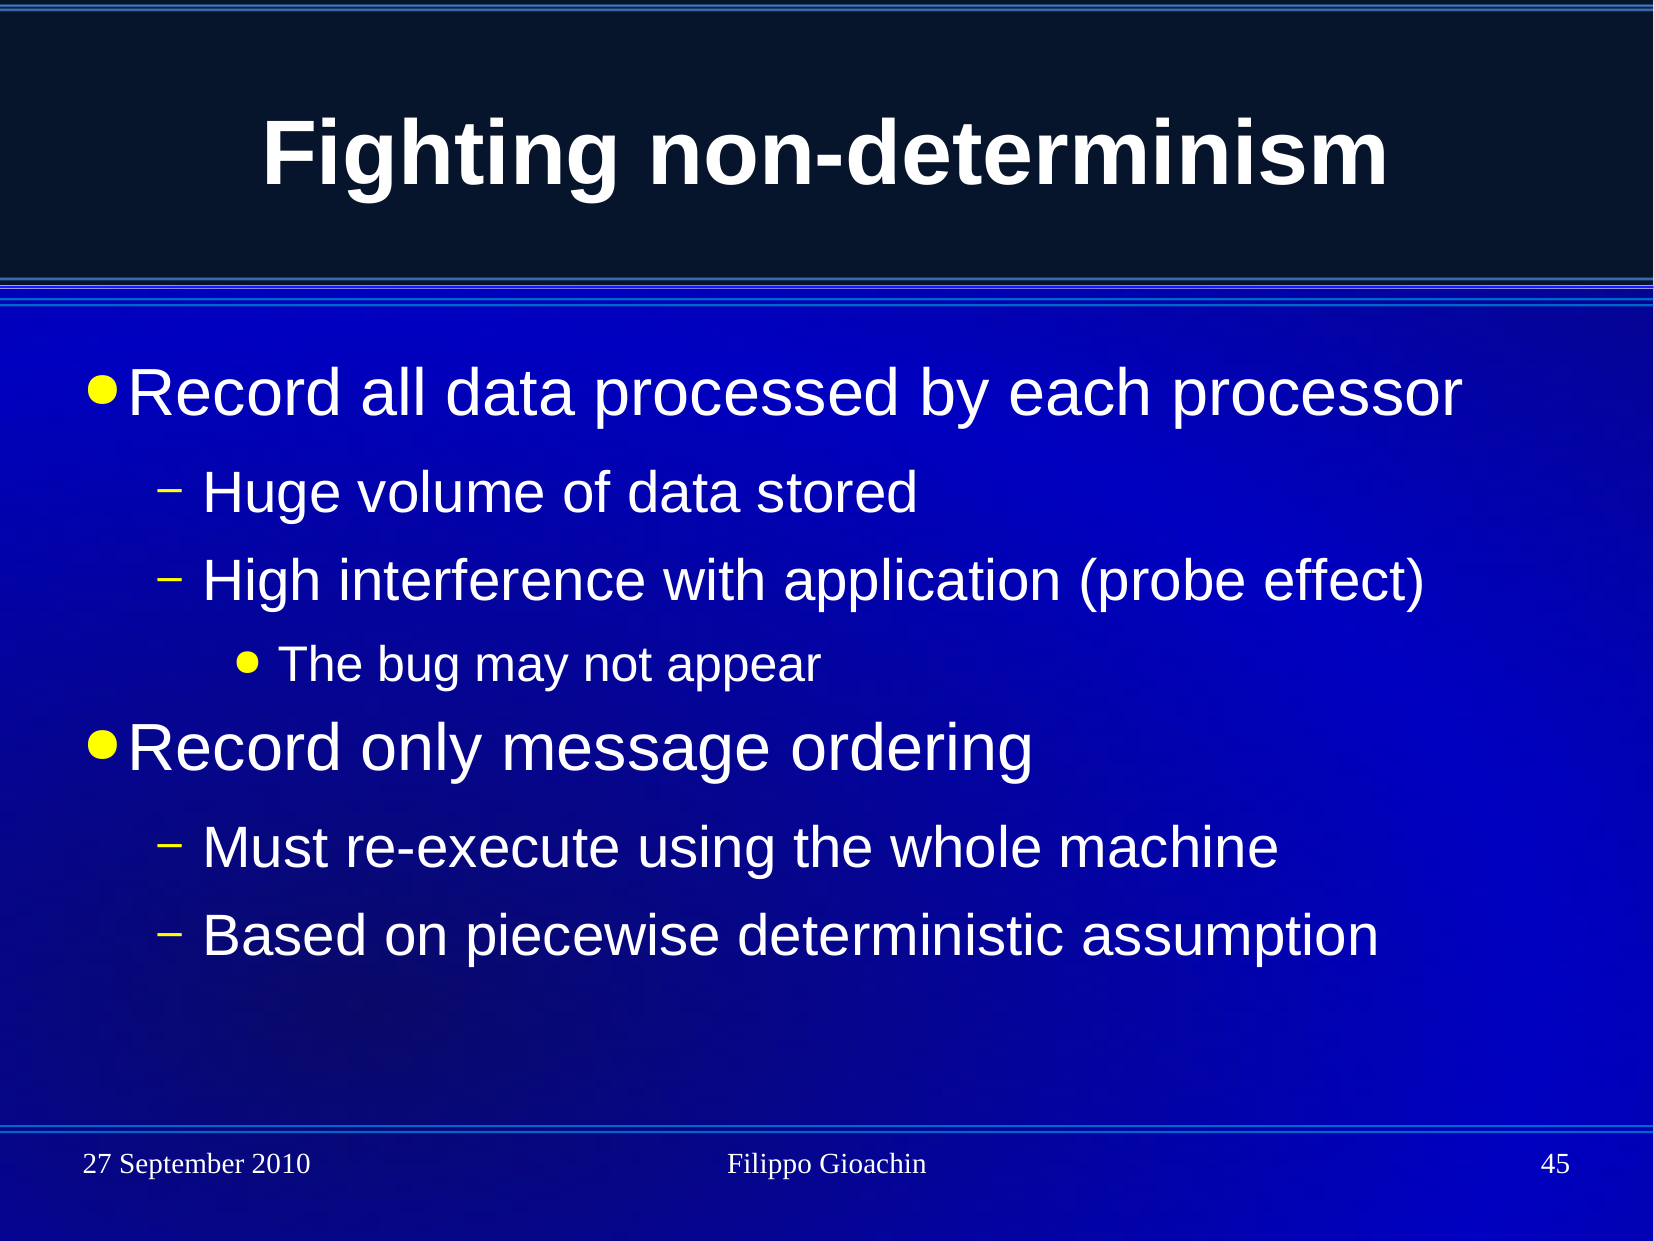

# Fighting non-determinism
Record all data processed by each processor
Huge volume of data stored
High interference with application (probe effect)
The bug may not appear
Record only message ordering
Must re-execute using the whole machine
Based on piecewise deterministic assumption
27 September 2010
Filippo Gioachin
45